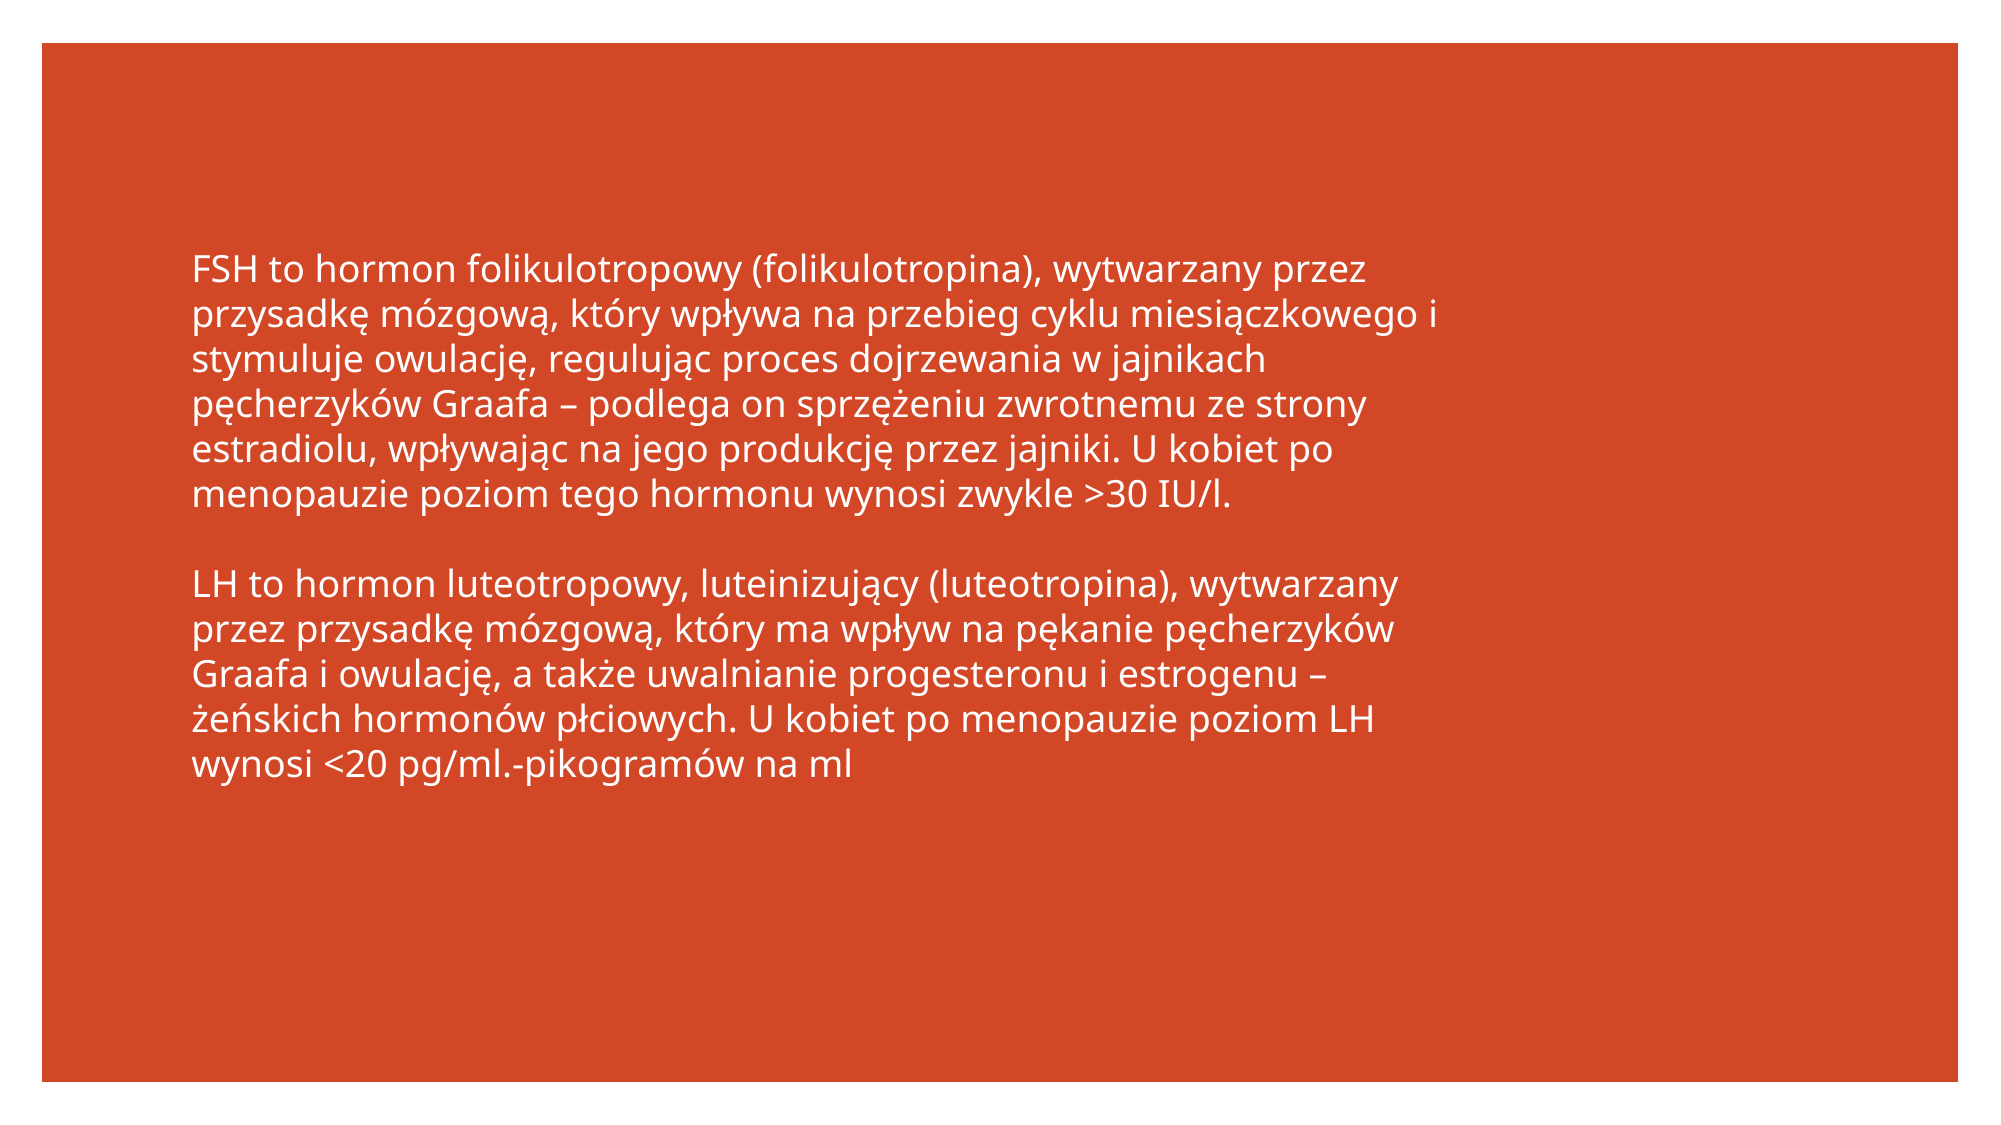

FSH to hormon folikulotropowy (folikulotropina), wytwarzany przez przysadkę mózgową, który wpływa na przebieg cyklu miesiączkowego i stymuluje owulację, regulując proces dojrzewania w jajnikach pęcherzyków Graafa – podlega on sprzężeniu zwrotnemu ze strony estradiolu, wpływając na jego produkcję przez jajniki. U kobiet po menopauzie poziom tego hormonu wynosi zwykle >30 IU/l.
LH to hormon luteotropowy, luteinizujący (luteotropina), wytwarzany przez przysadkę mózgową, który ma wpływ na pękanie pęcherzyków Graafa i owulację, a także uwalnianie progesteronu i estrogenu – żeńskich hormonów płciowych. U kobiet po menopauzie poziom LH wynosi <20 pg/ml.-pikogramów na ml